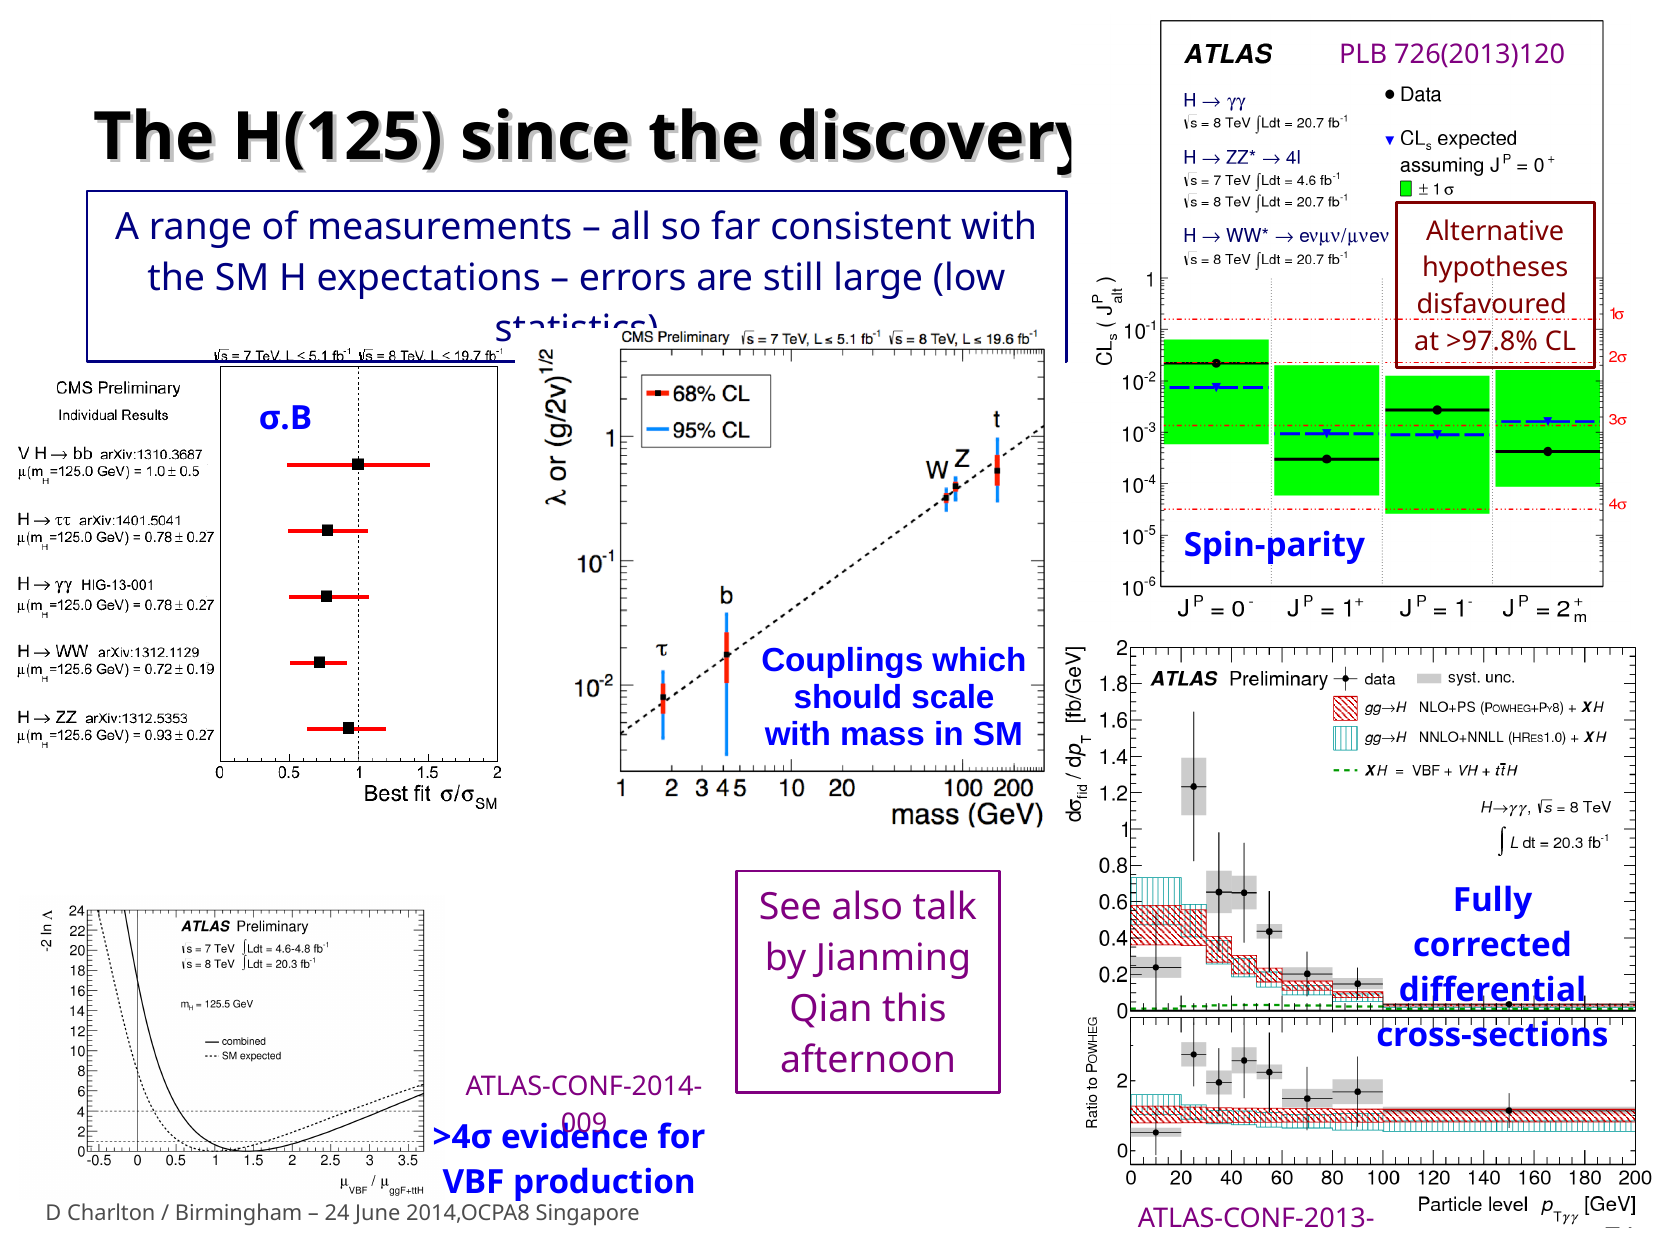

Alternative hypotheses disfavoured
at >97.8% CL
PLB 726(2013)120
The H(125) since the discovery
A range of measurements – all so far consistent with the SM H expectations – errors are still large (low statistics)
σ.B
Spin-parity
Couplings which should scale with mass in SM
Fully corrected differential cross-sections
See also talk by Jianming Qian this afternoon
ATLAS-CONF-2014-009
>4σ evidence for VBF production
ATLAS-CONF-2013-072